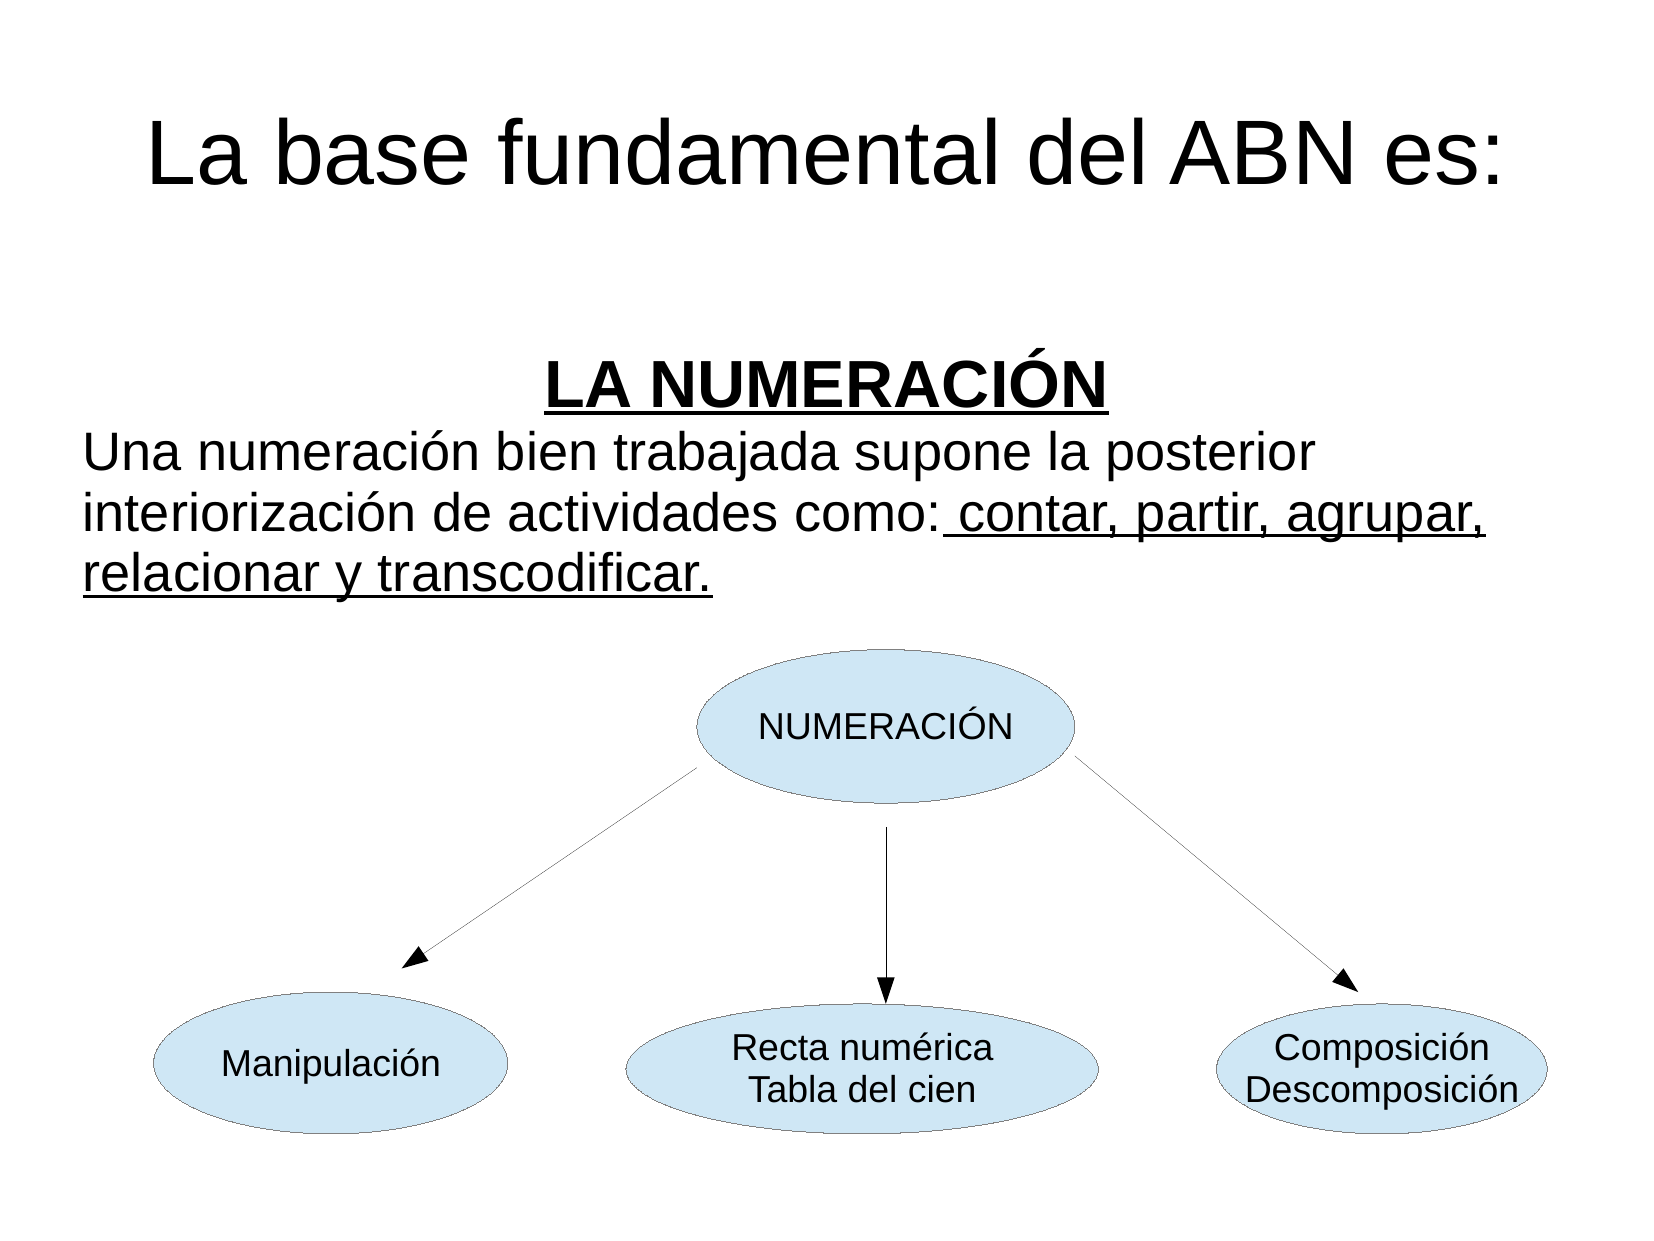

# La base fundamental del ABN es:
LA NUMERACIÓN
Una numeración bien trabajada supone la posterior interiorización de actividades como: contar, partir, agrupar, relacionar y transcodificar.
NUMERACIÓN
Manipulación
Recta numérica
Tabla del cien
Composición
Descomposición